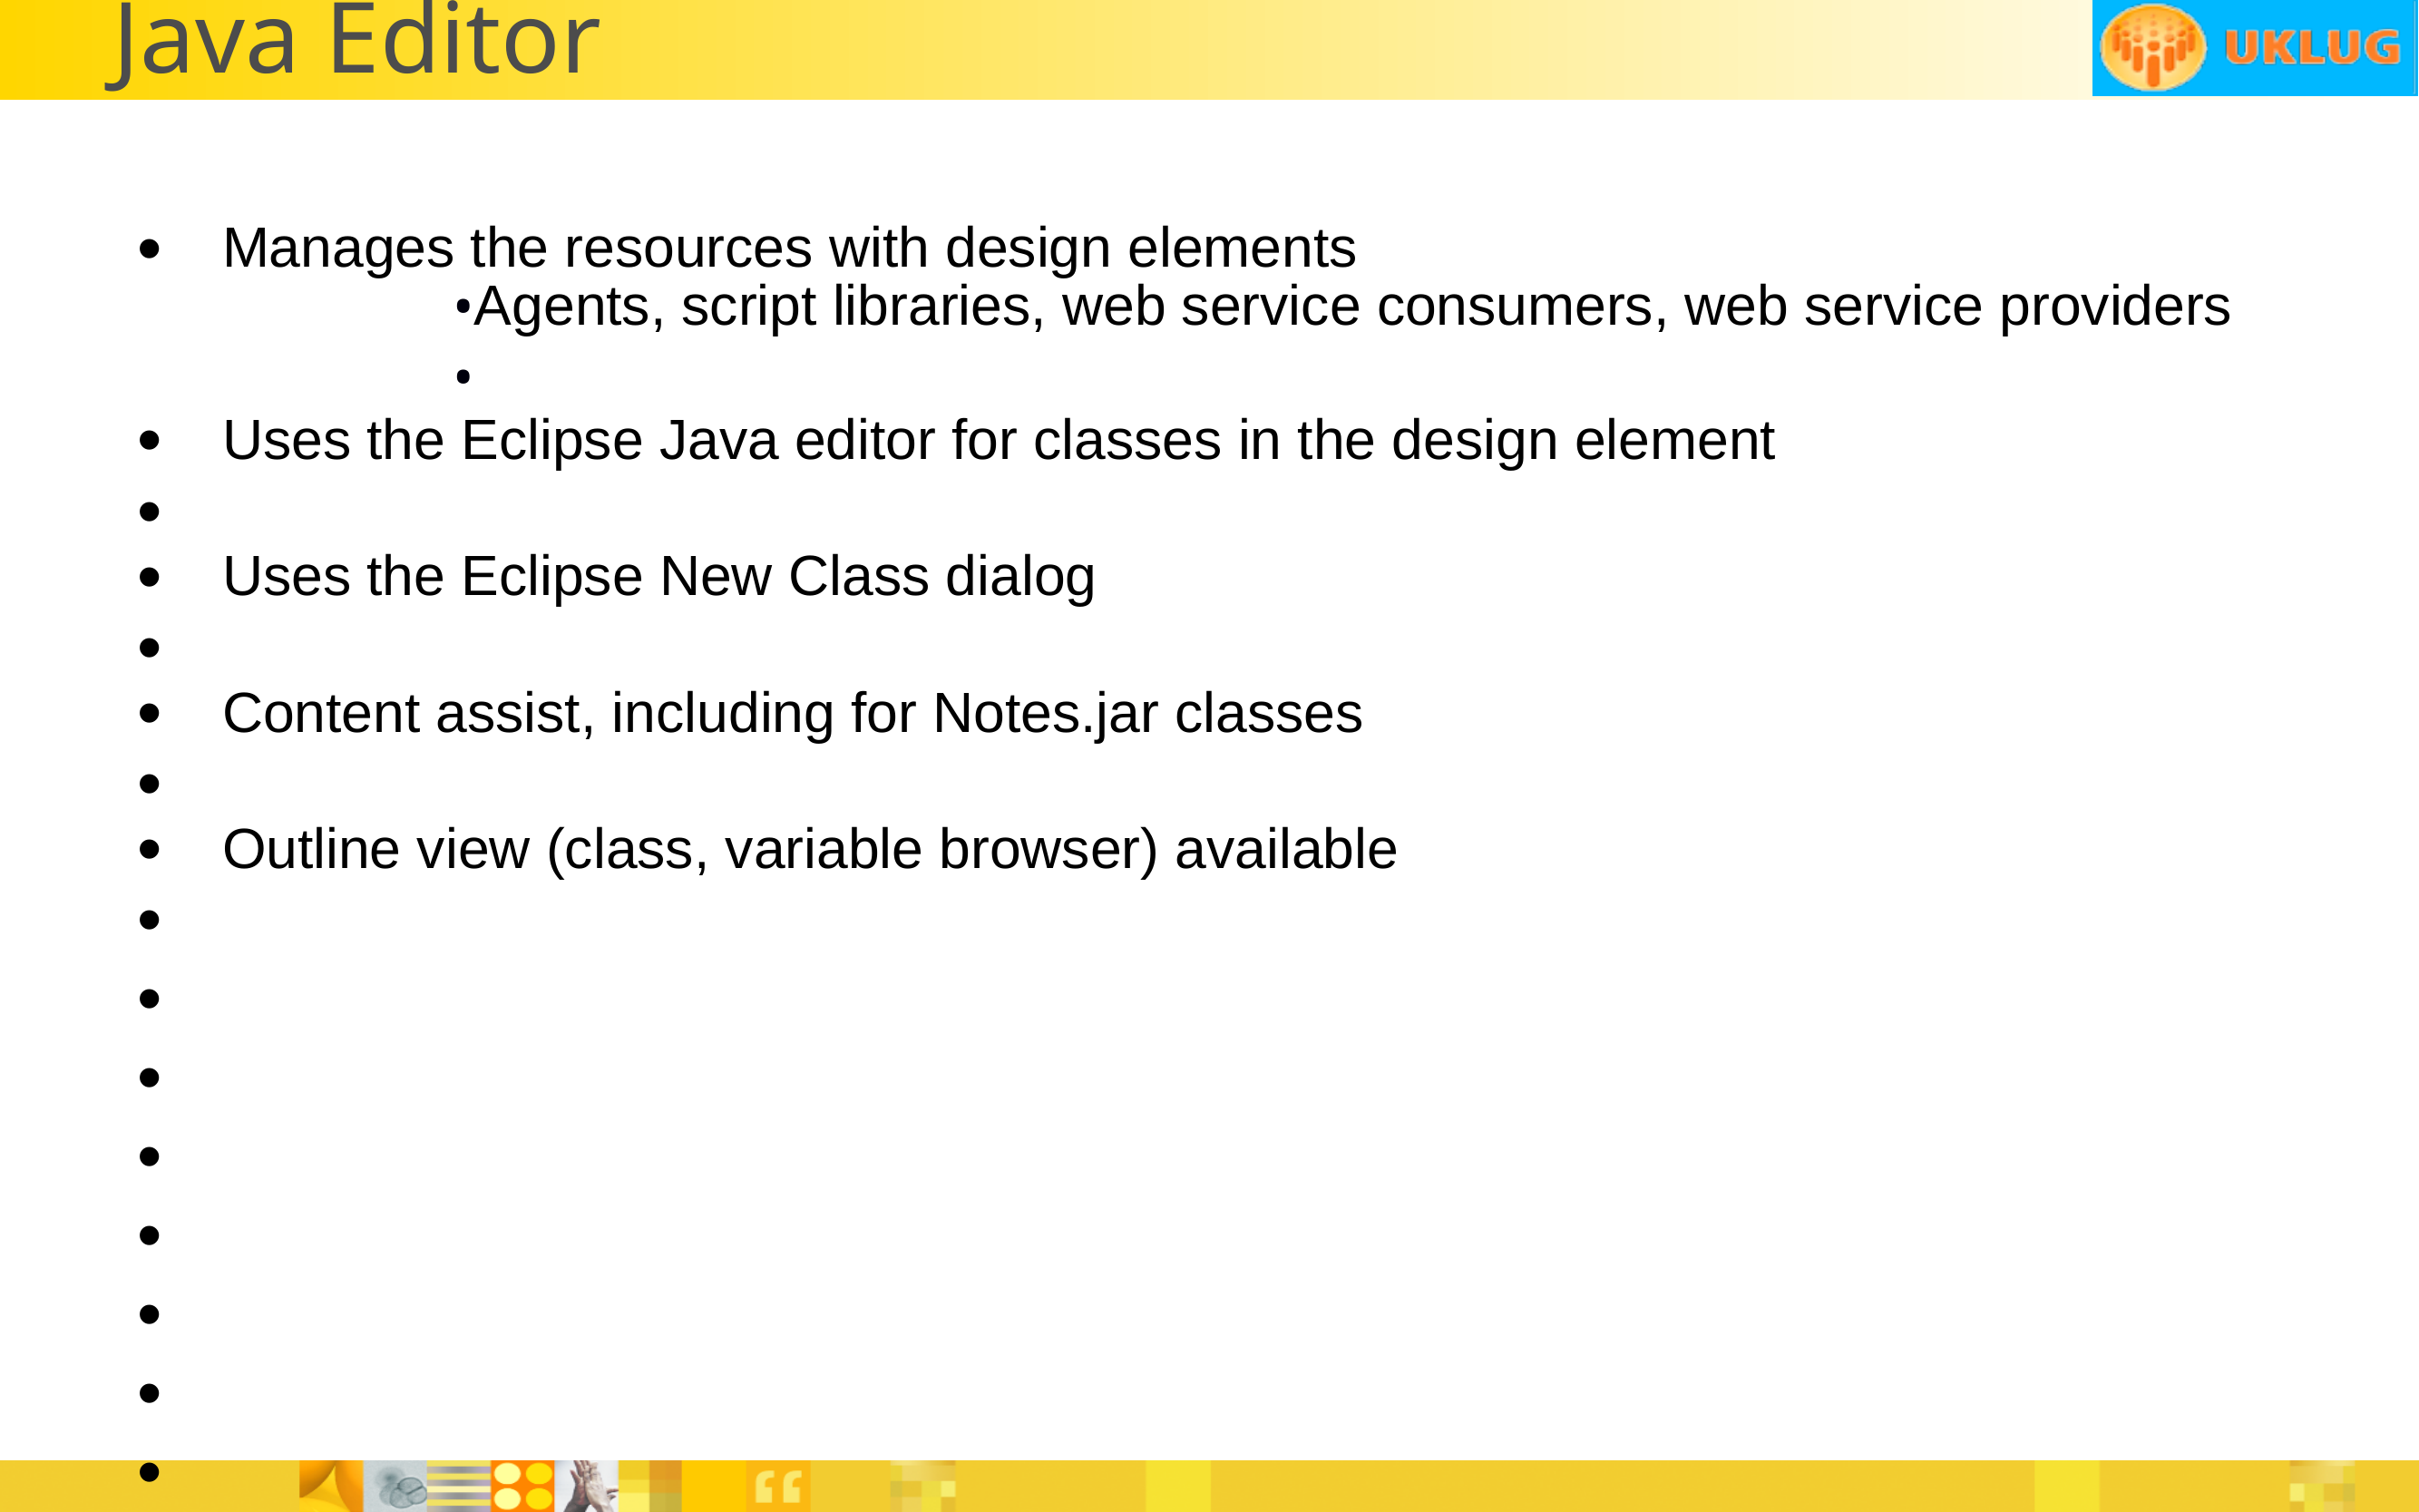

# Java Editor
Manages the resources with design elements
Agents, script libraries, web service consumers, web service providers
Uses the Eclipse Java editor for classes in the design element
Uses the Eclipse New Class dialog
Content assist, including for Notes.jar classes
Outline view (class, variable browser) available